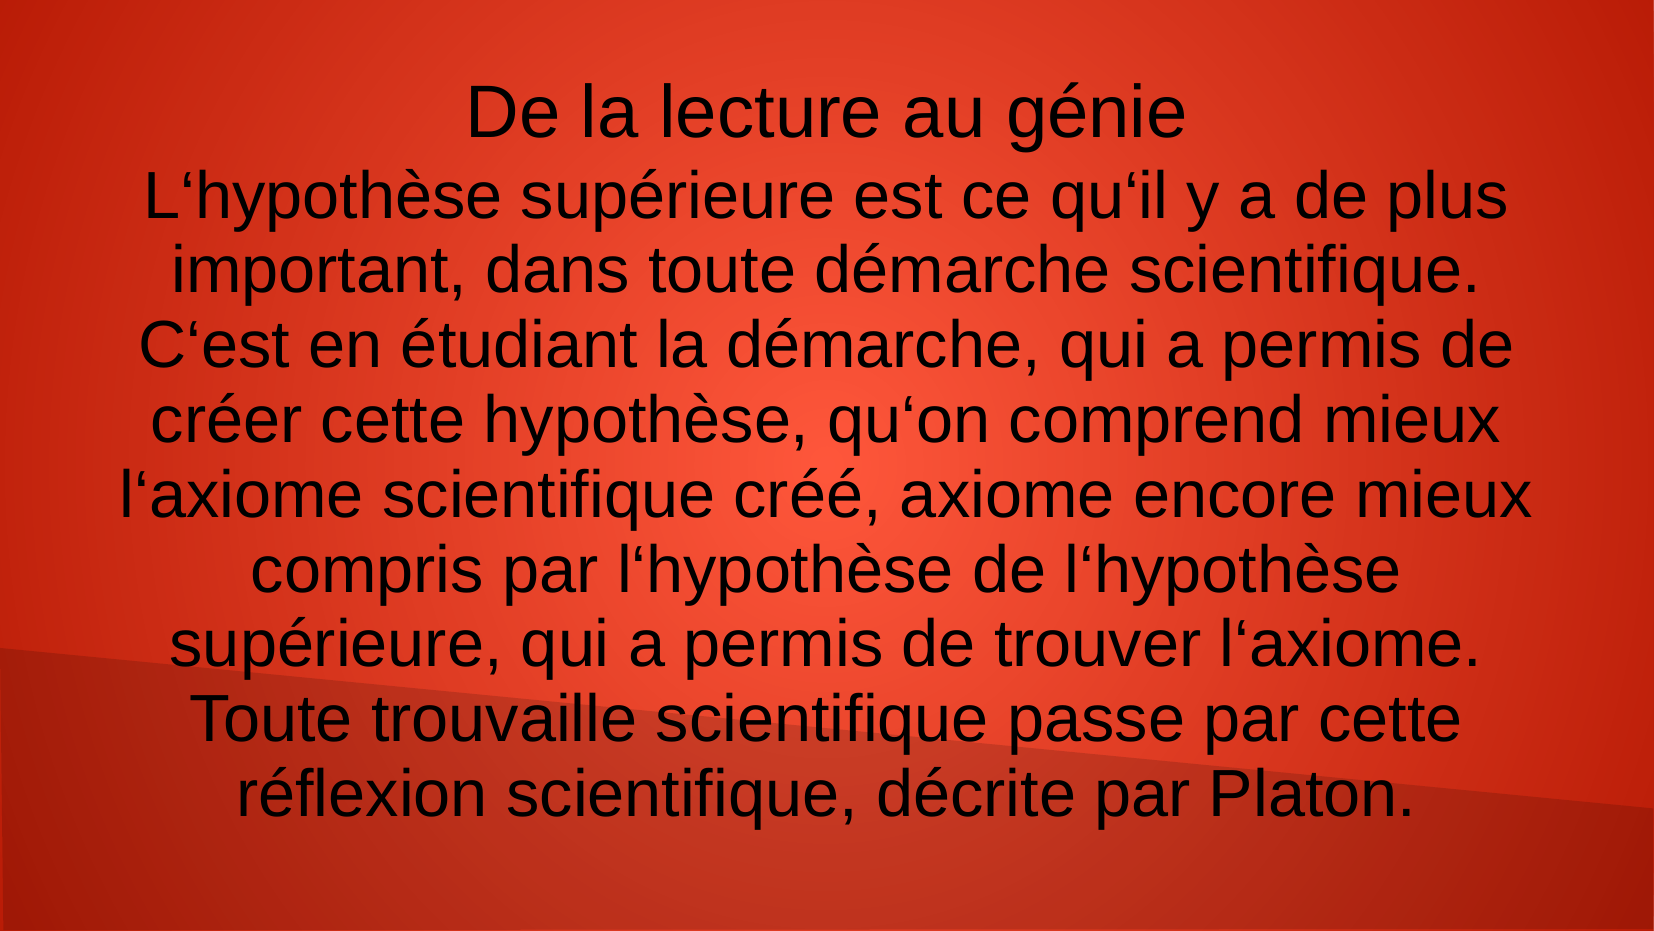

# De la lecture au génie
L‘hypothèse supérieure est ce qu‘il y a de plus important, dans toute démarche scientifique.
C‘est en étudiant la démarche, qui a permis de créer cette hypothèse, qu‘on comprend mieux l‘axiome scientifique créé, axiome encore mieux compris par l‘hypothèse de l‘hypothèse supérieure, qui a permis de trouver l‘axiome. Toute trouvaille scientifique passe par cette réflexion scientifique, décrite par Platon.